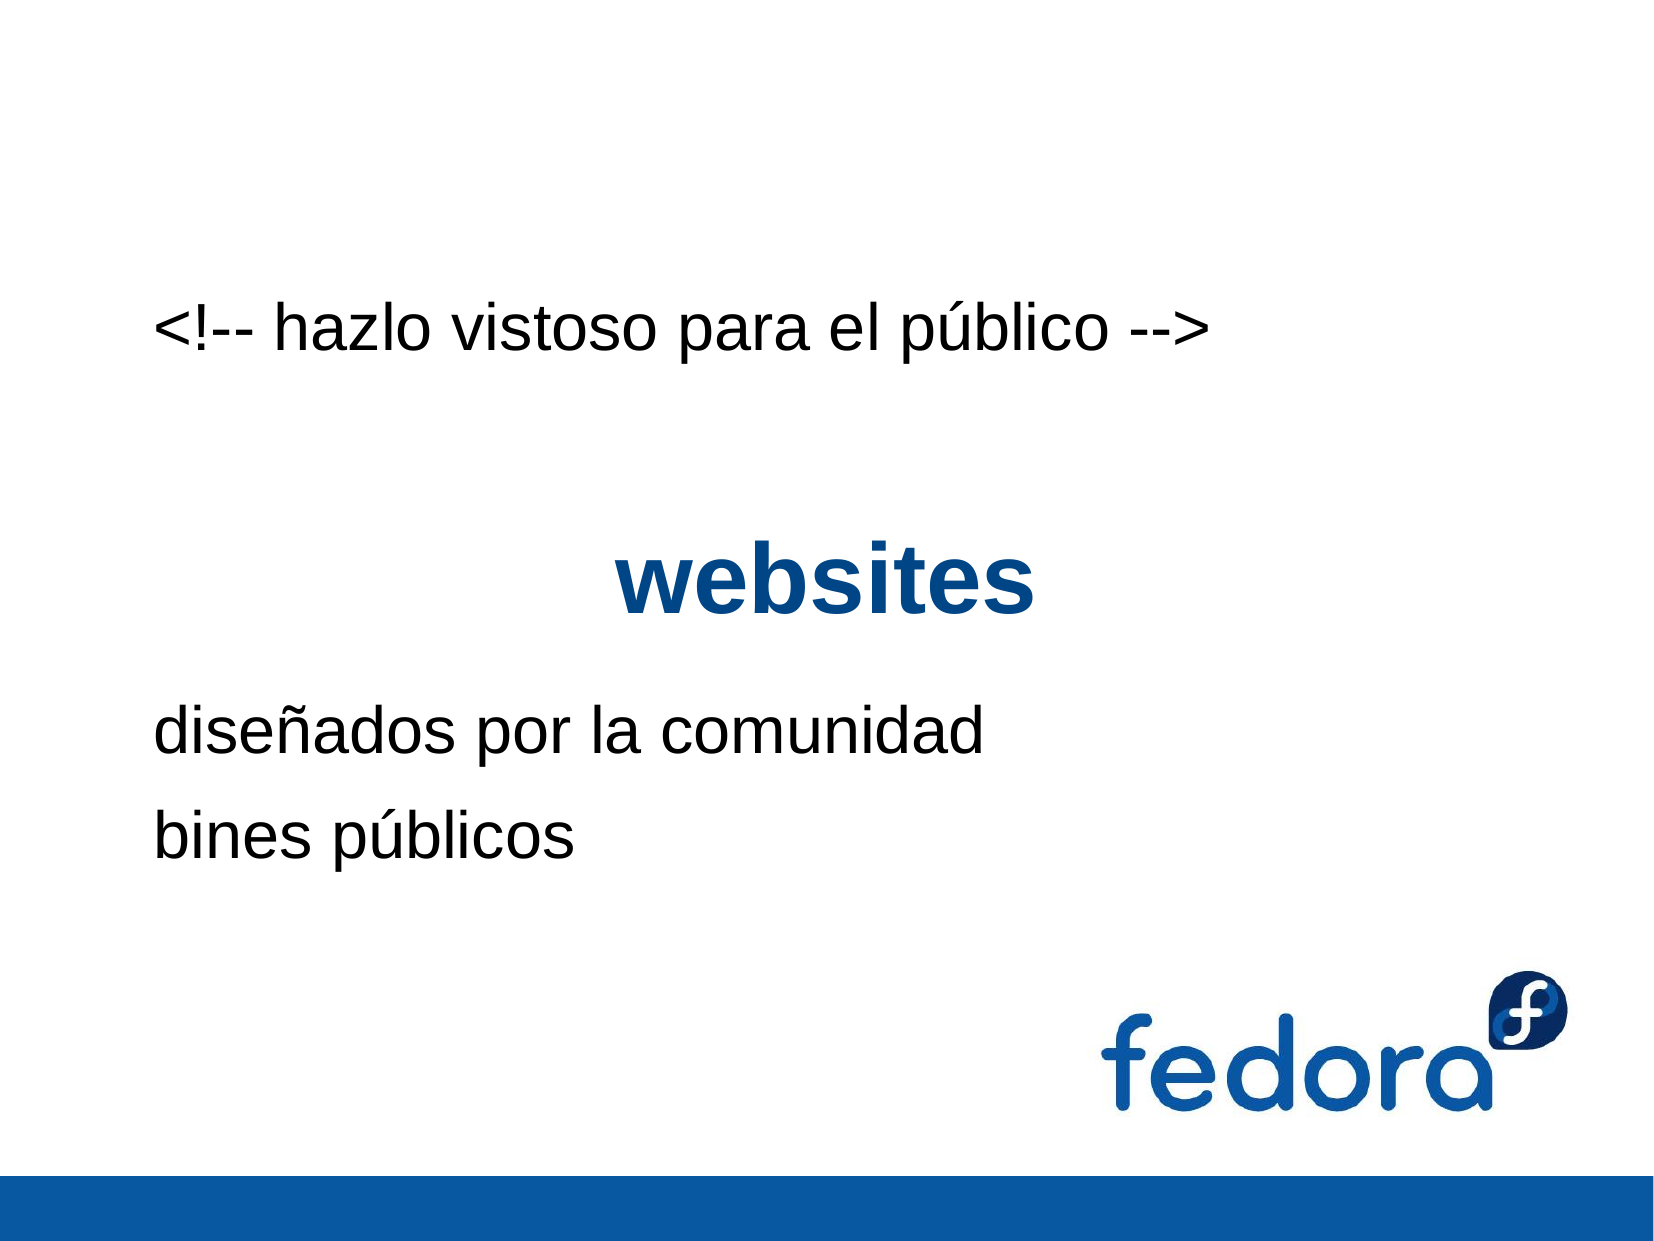

# websites
<!-- hazlo vistoso para el público -->
diseñados por la comunidad
bines públicos